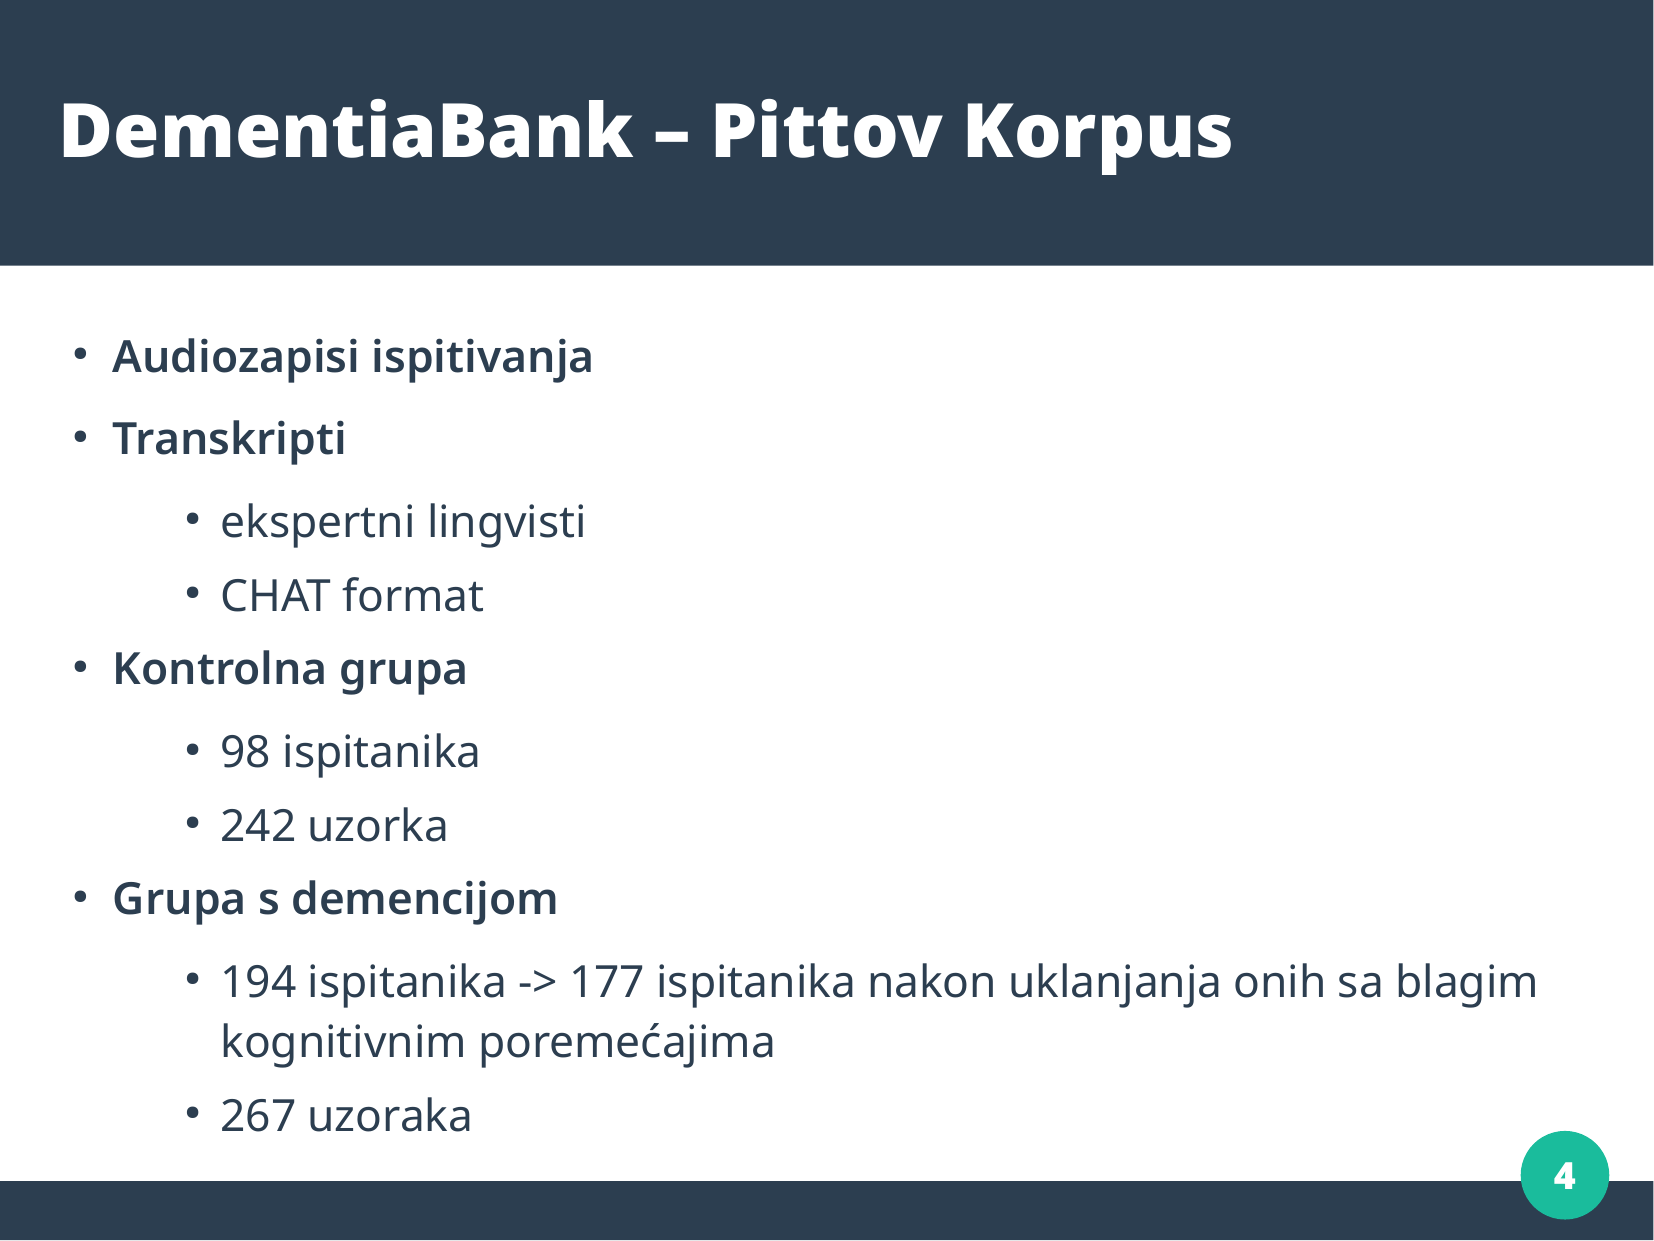

# DementiaBank – Pittov Korpus
Audiozapisi ispitivanja
Transkripti
ekspertni lingvisti
CHAT format
Kontrolna grupa
98 ispitanika
242 uzorka
Grupa s demencijom
194 ispitanika -> 177 ispitanika nakon uklanjanja onih sa blagim kognitivnim poremećajima
267 uzoraka
4